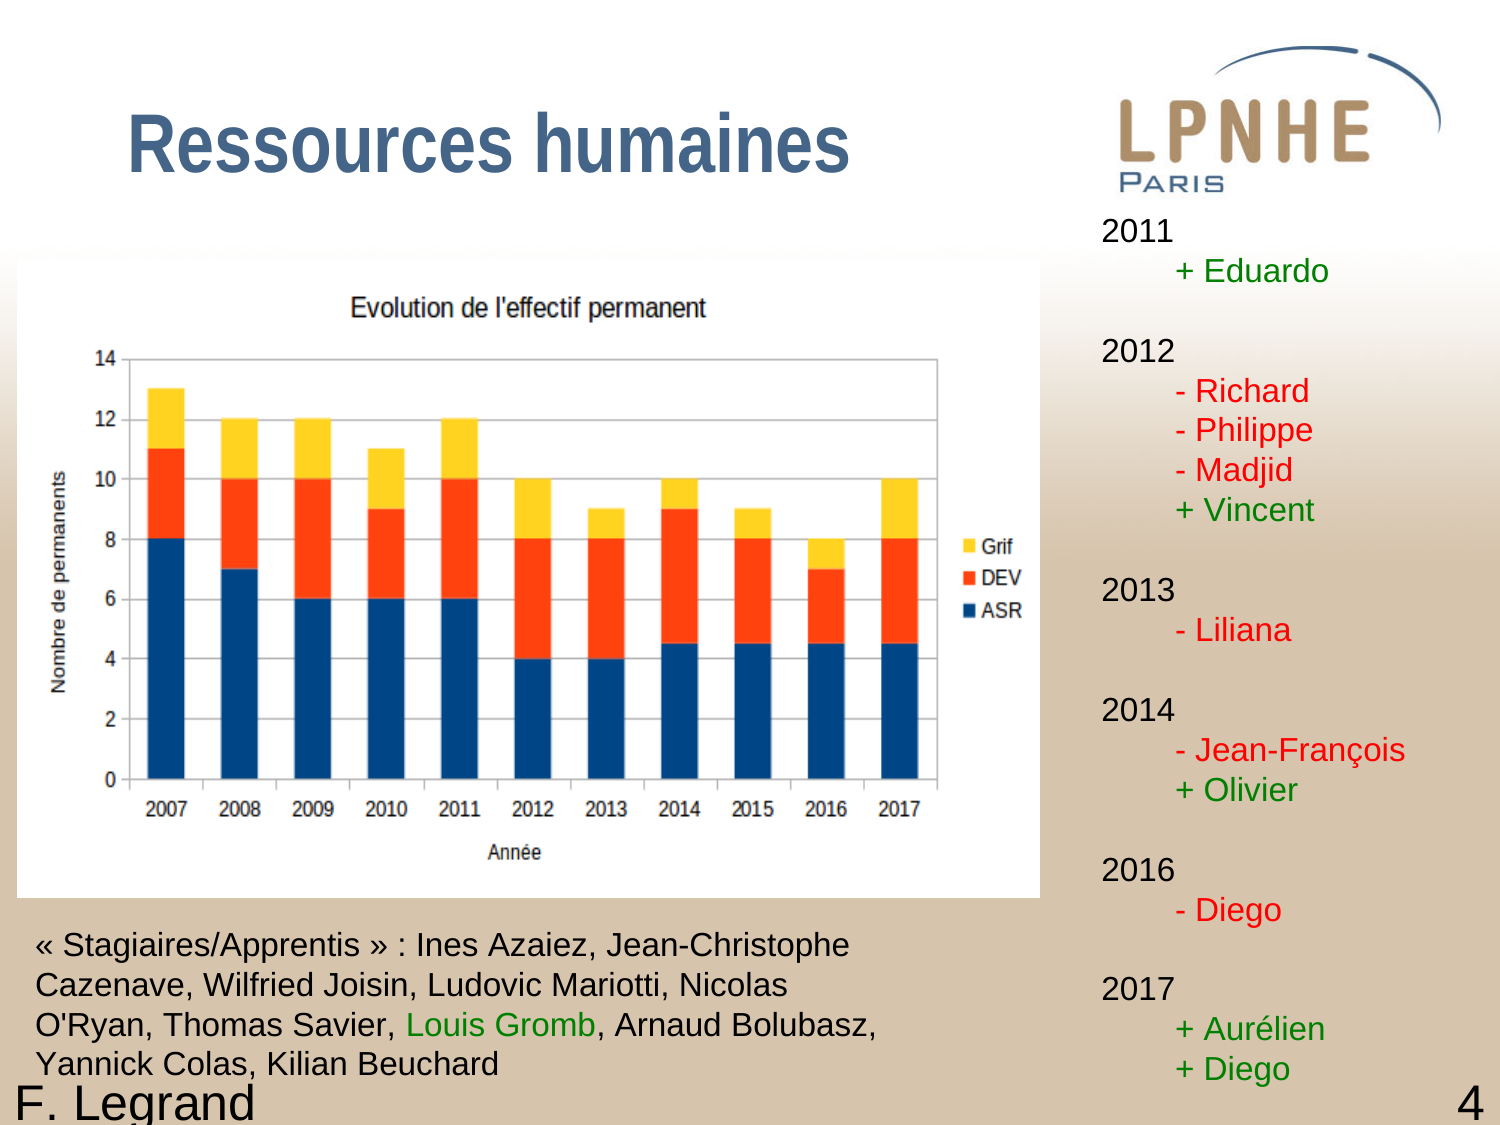

# Ressources humaines
2011
	+ Eduardo
2012
	- Richard
	- Philippe
	- Madjid
	+ Vincent
2013
	- Liliana
2014
	- Jean-François
	+ Olivier
2016
	- Diego
2017
	+ Aurélien
	+ Diego
« Stagiaires/Apprentis » : Ines Azaiez, Jean-Christophe Cazenave, Wilfried Joisin, Ludovic Mariotti, Nicolas O'Ryan, Thomas Savier, Louis Gromb, Arnaud Bolubasz, Yannick Colas, Kilian Beuchard
4